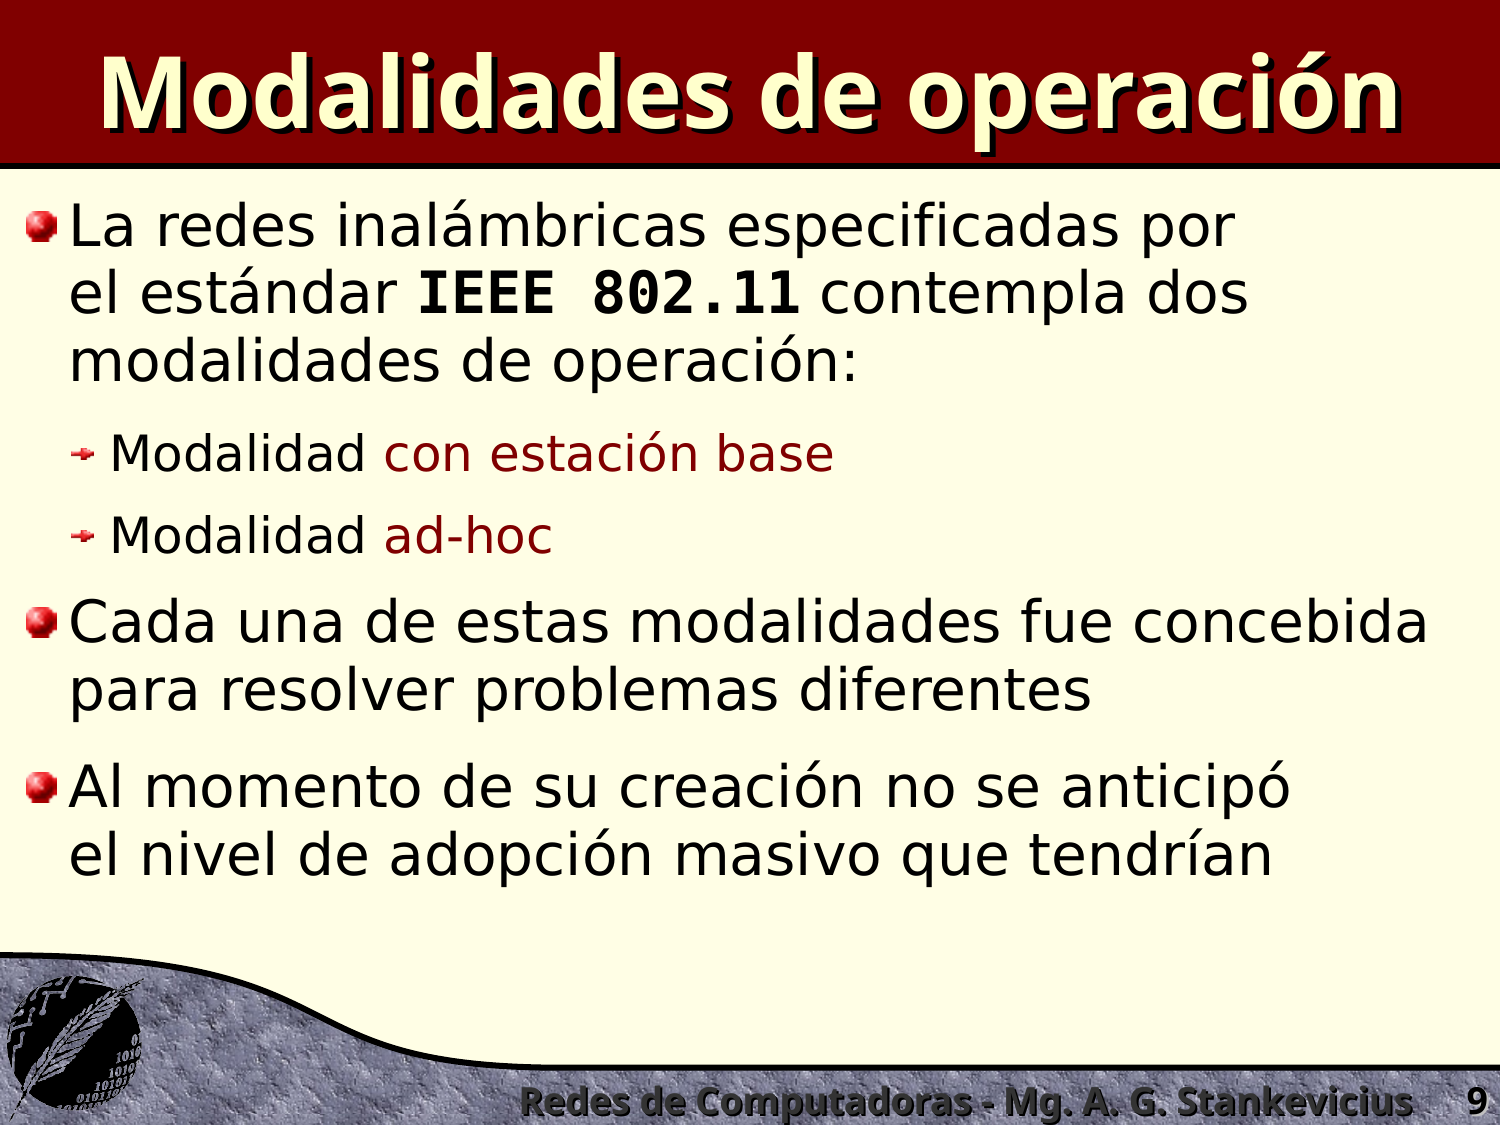

# Modalidades de operación
La redes inalámbricas especificadas por
el estándar IEEE 802.11 contempla dos modalidades de operación:
Modalidad con estación base
Modalidad ad-hoc
Cada una de estas modalidades fue concebida para resolver problemas diferentes
Al momento de su creación no se anticipó
el nivel de adopción masivo que tendrían
9